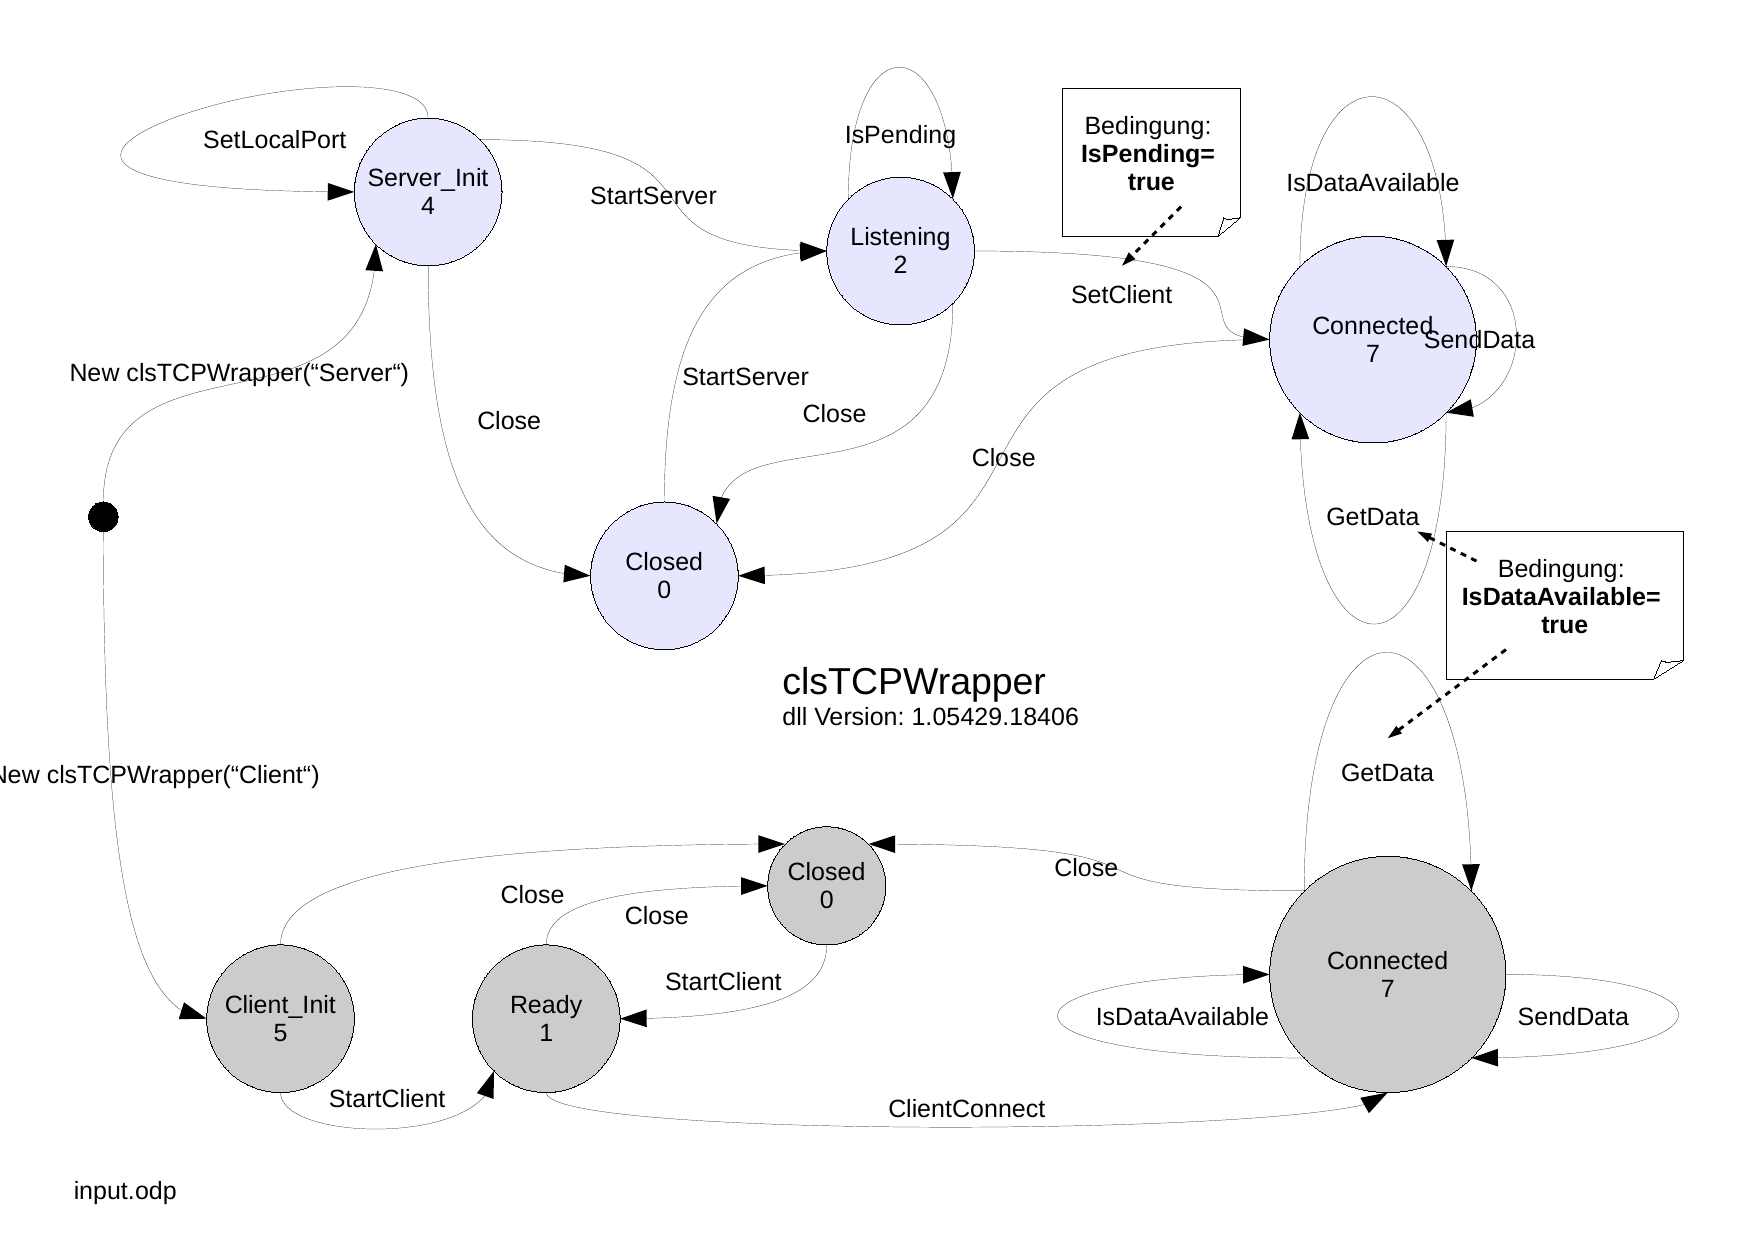

Bedingung:
IsPending=
true
Server_Init
4
Listening
2
Connected
7
Closed
0
Bedingung:
IsDataAvailable=
true
clsTCPWrapper
dll Version: 1.05429.18406
Closed
0
Connected
7
Client_Init
5
Ready
1
input.odp